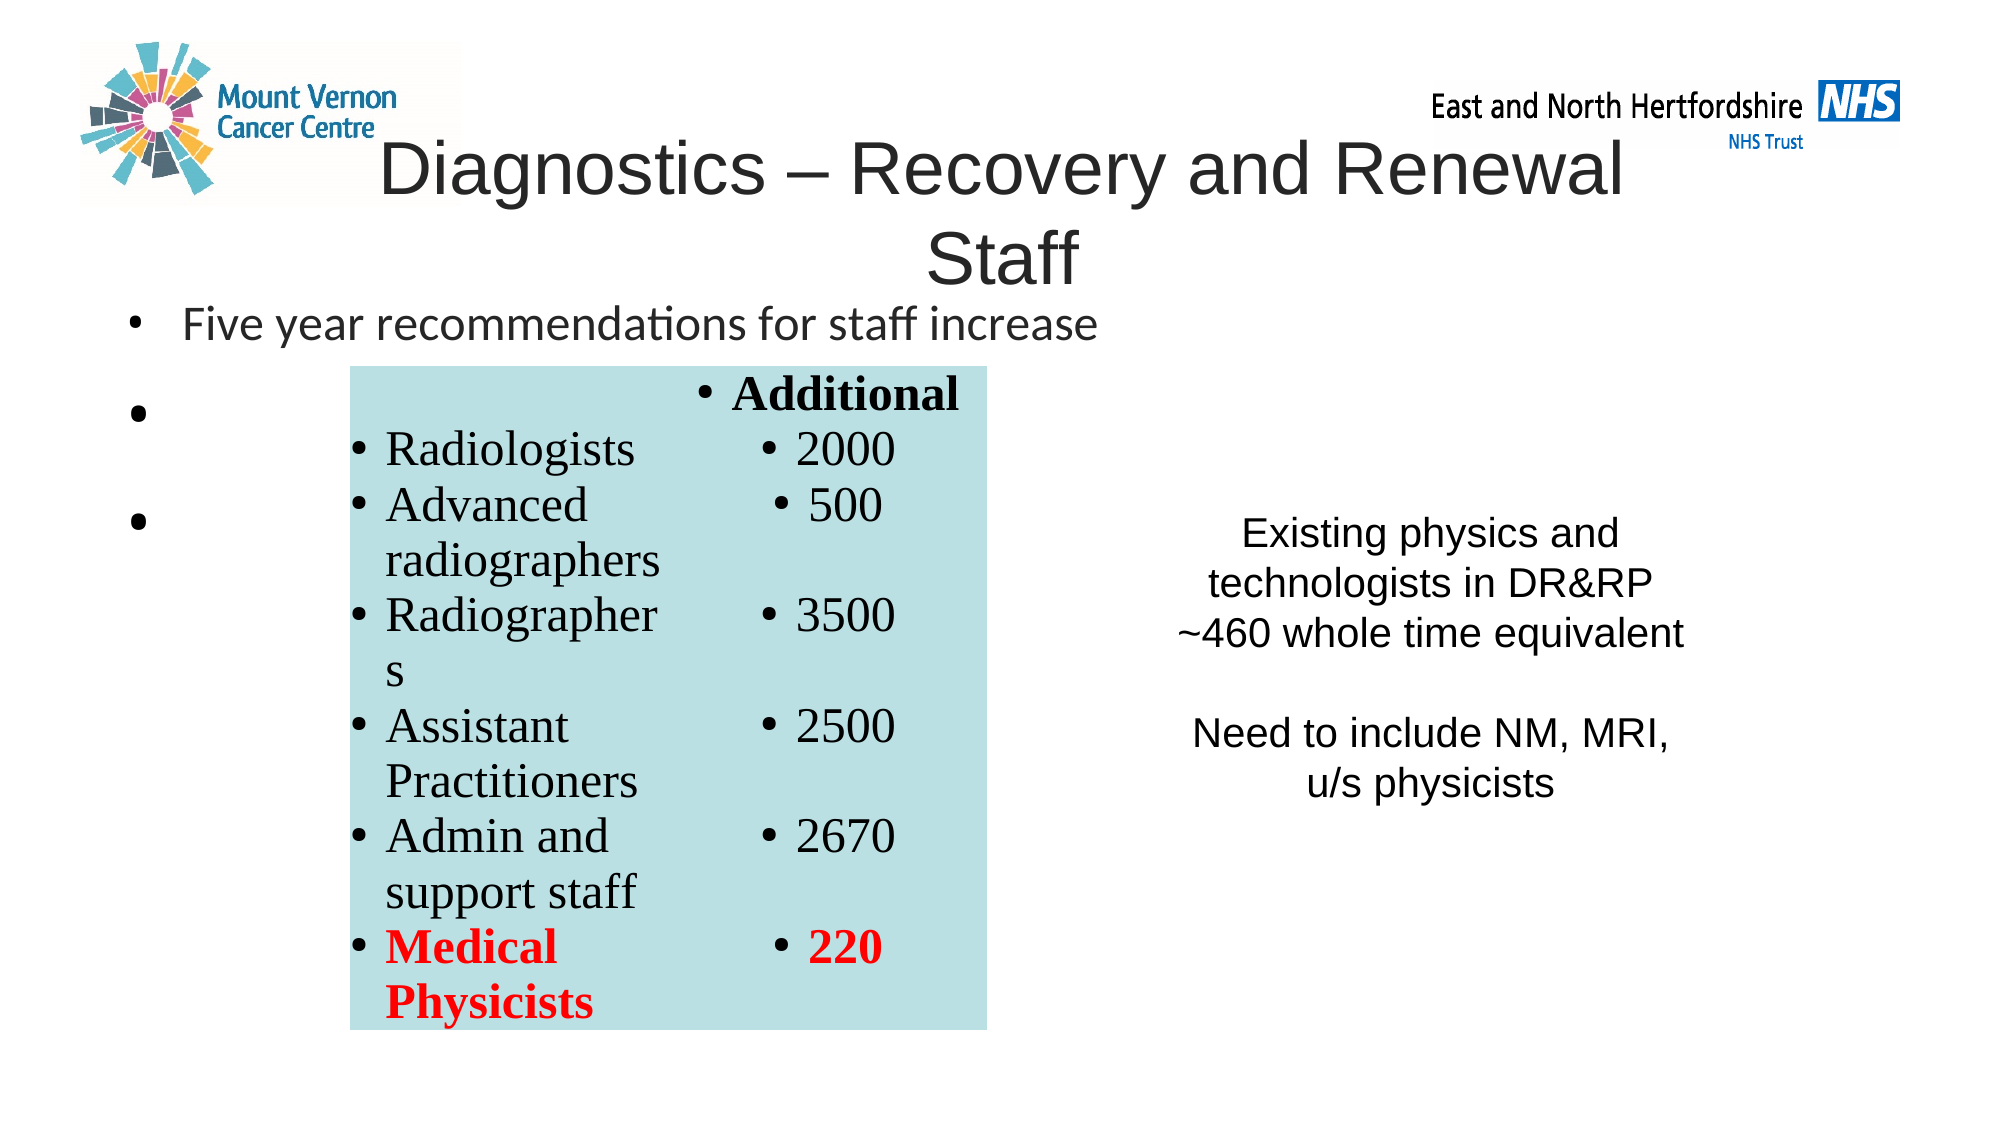

# Diagnostics – Recovery and Renewal Staff
Five year recommendations for staff increase
| | Additional |
| --- | --- |
| Radiologists | 2000 |
| Advanced radiographers | 500 |
| Radiographers | 3500 |
| Assistant Practitioners | 2500 |
| Admin and support staff | 2670 |
| Medical Physicists | 220 |
Existing physics and technologists in DR&RP
~460 whole time equivalent
Need to include NM, MRI, u/s physicists